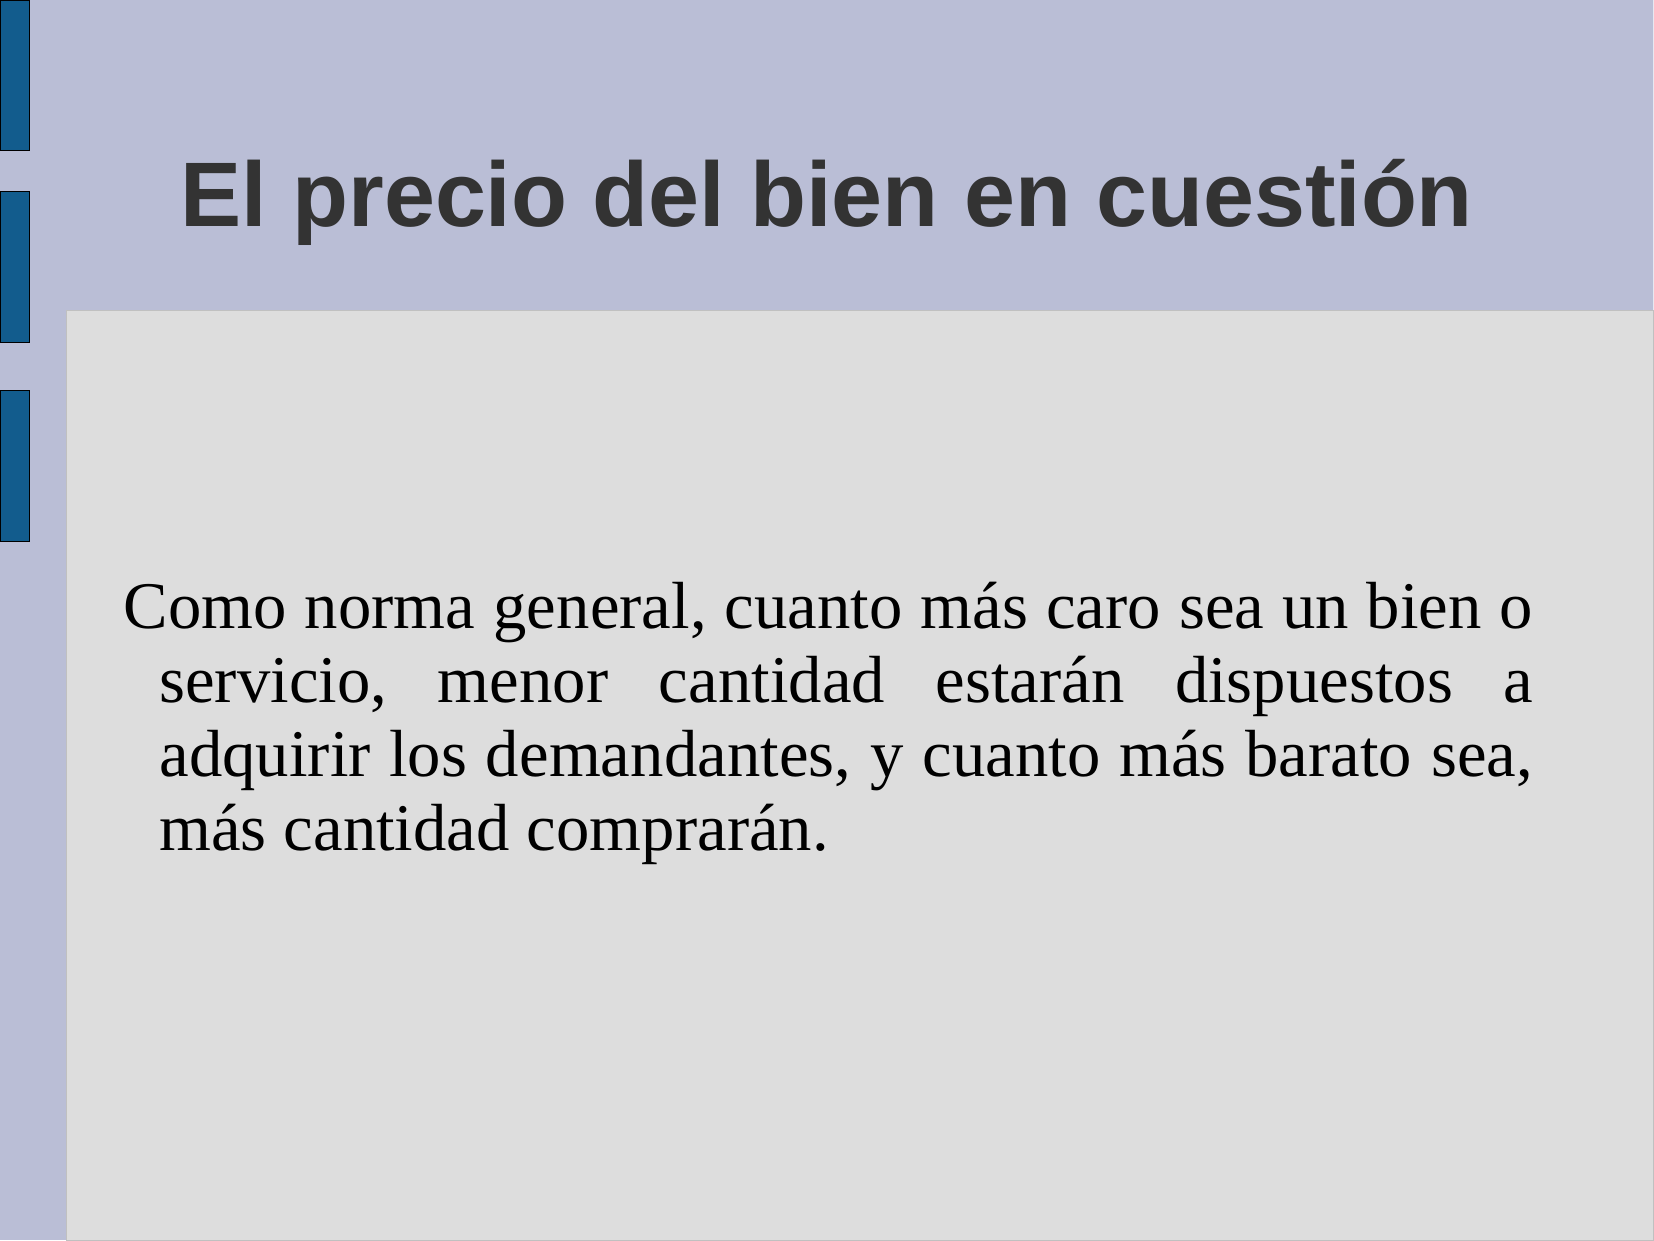

# El precio del bien en cuestión
Como norma general, cuanto más caro sea un bien o servicio, menor cantidad estarán dispuestos a adquirir los demandantes, y cuanto más barato sea, más cantidad comprarán.